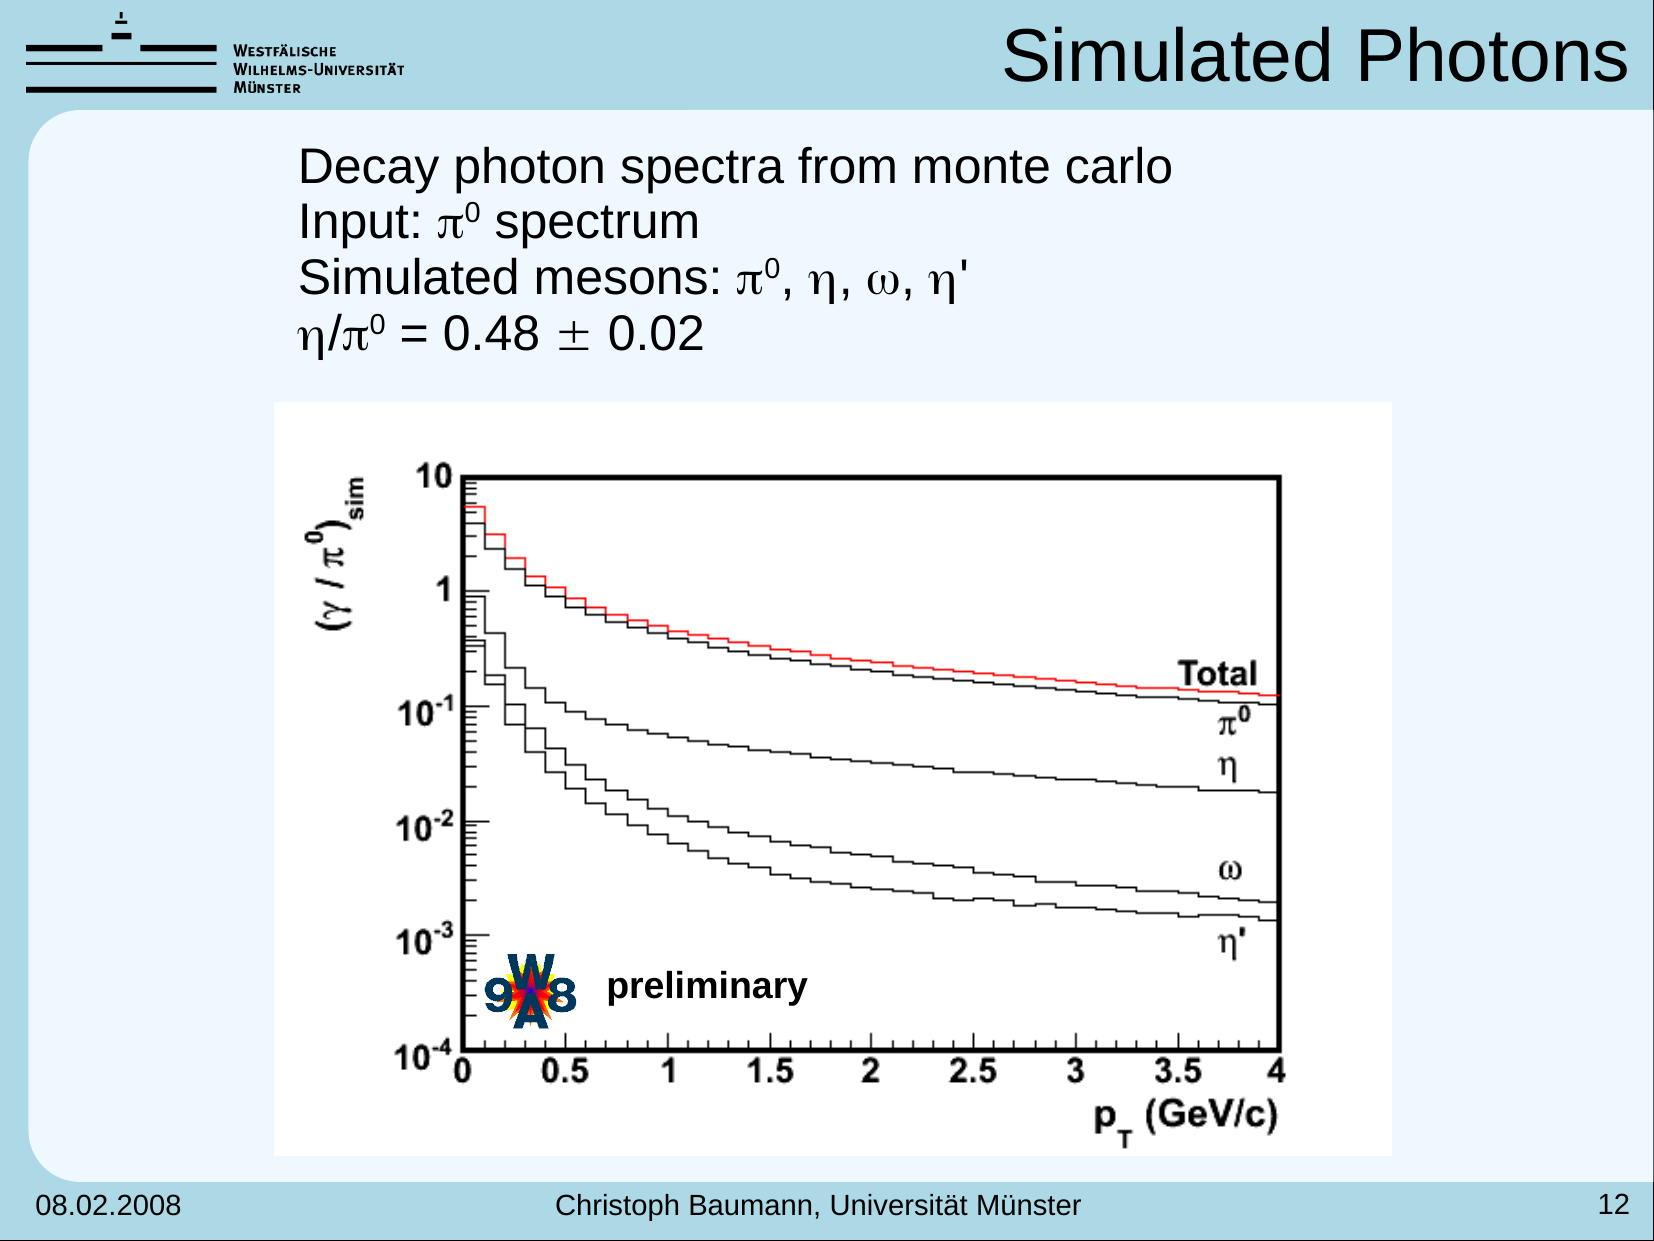

# Simulated Photons
Decay photon spectra from monte carlo
Input: p0 spectrum
Simulated mesons: p0, h, w, h'
h/p0 = 0.48  0.02
preliminary
12
08.02.2008
Christoph Baumann, Universität Münster